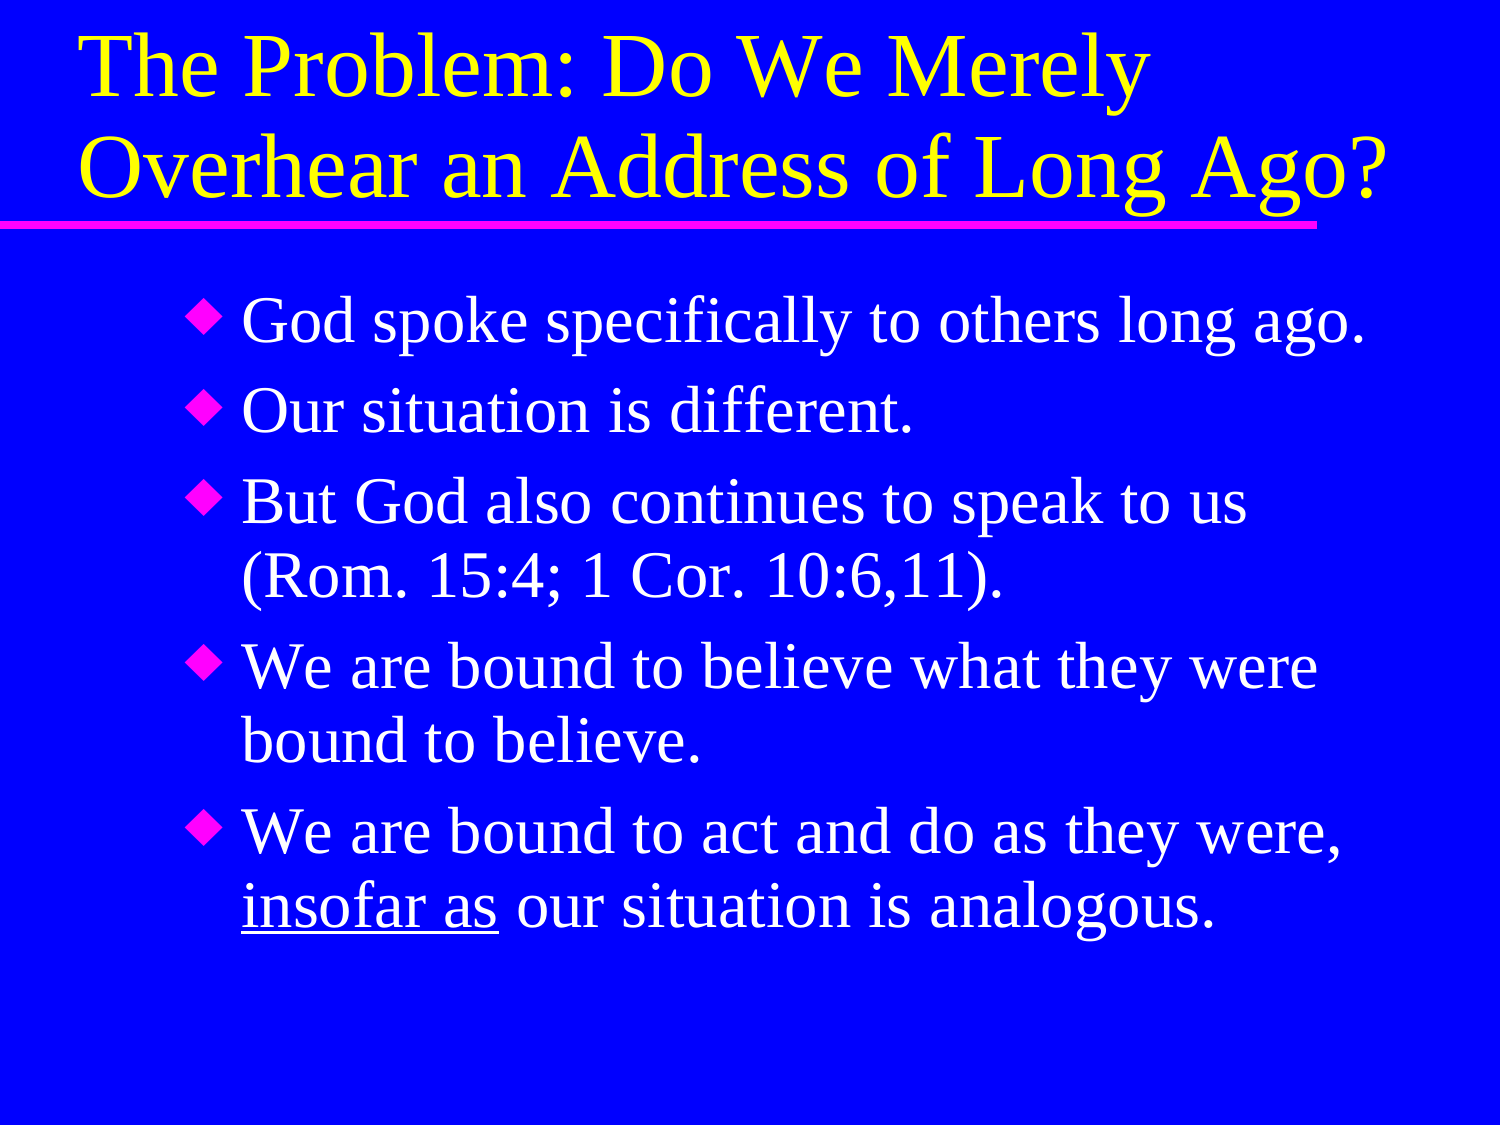

# The Problem: Do We Merely Overhear an Address of Long Ago?
God spoke specifically to others long ago.
Our situation is different.
But God also continues to speak to us (Rom. 15:4; 1 Cor. 10:6,11).
We are bound to believe what they were bound to believe.
We are bound to act and do as they were, insofar as our situation is analogous.